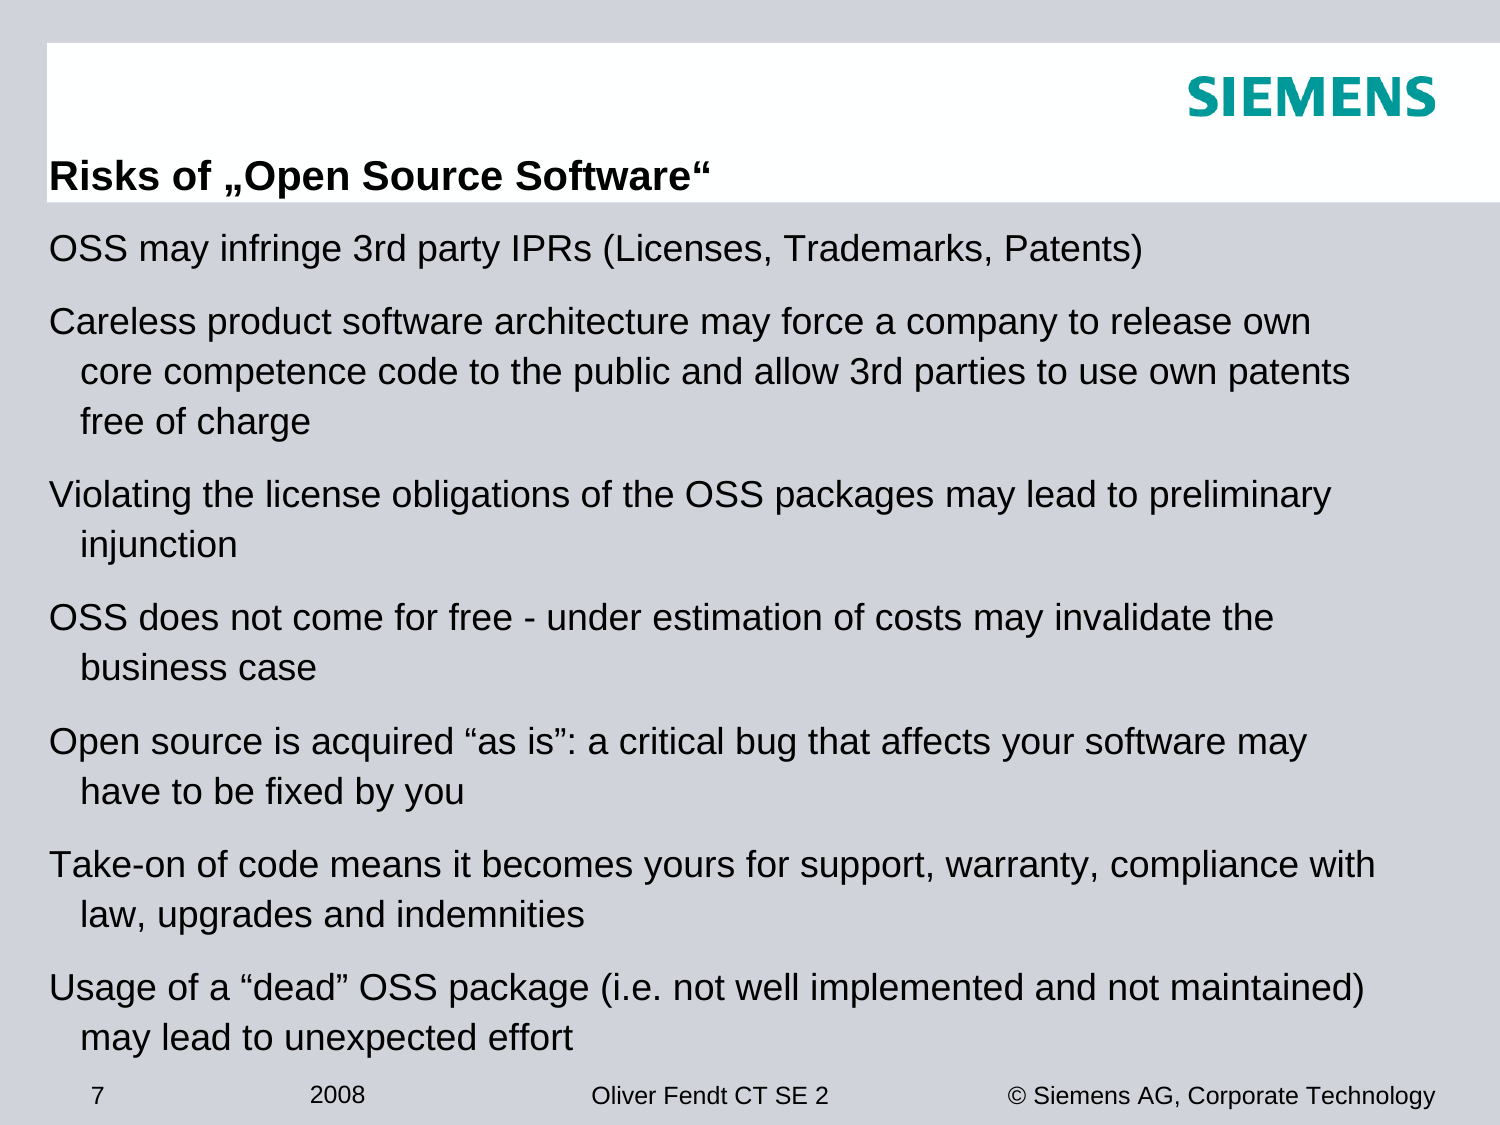

# Risks of „Open Source Software“
OSS may infringe 3rd party IPRs (Licenses, Trademarks, Patents)
Careless product software architecture may force a company to release own core competence code to the public and allow 3rd parties to use own patents free of charge
Violating the license obligations of the OSS packages may lead to preliminary injunction
OSS does not come for free - under estimation of costs may invalidate the business case
Open source is acquired “as is”: a critical bug that affects your software may have to be fixed by you
Take-on of code means it becomes yours for support, warranty, compliance with law, upgrades and indemnities
Usage of a “dead” OSS package (i.e. not well implemented and not maintained) may lead to unexpected effort